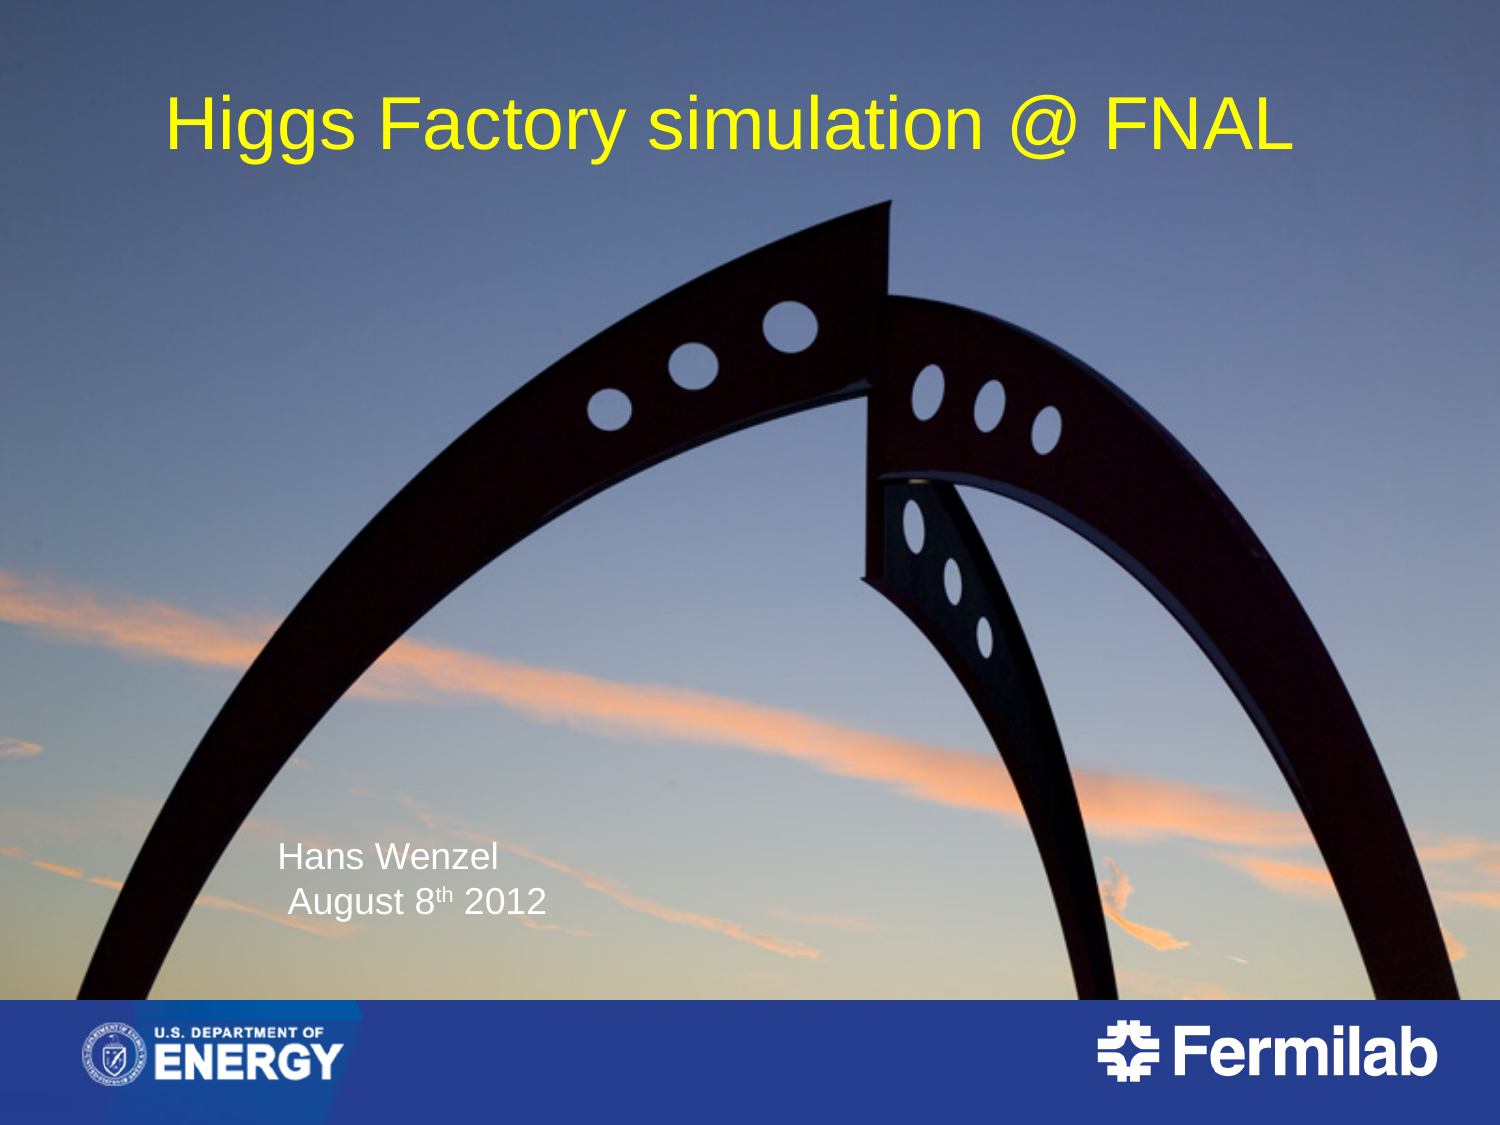

Higgs Factory simulation @ FNAL
Hans Wenzel
 August 8th 2012